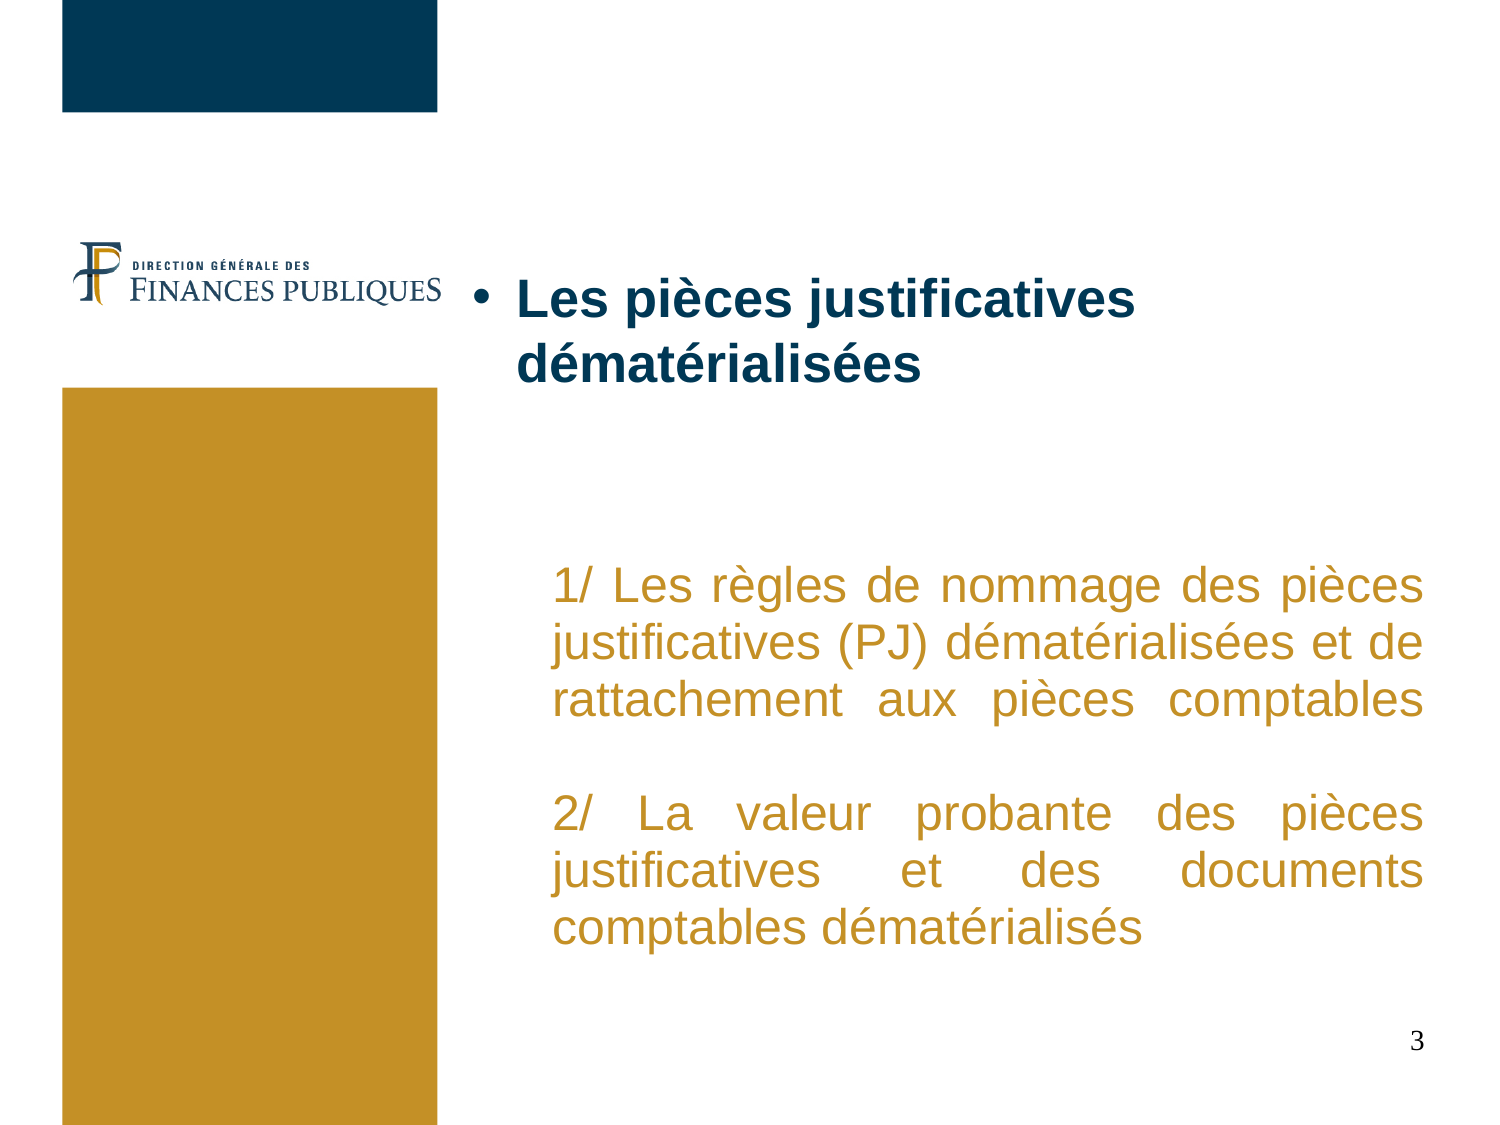

Les pièces justificatives dématérialisées
# 1/ Les règles de nommage des pièces justificatives (PJ) dématérialisées et de rattachement aux pièces comptables 2/ La valeur probante des pièces justificatives et des documents comptables dématérialisés
3